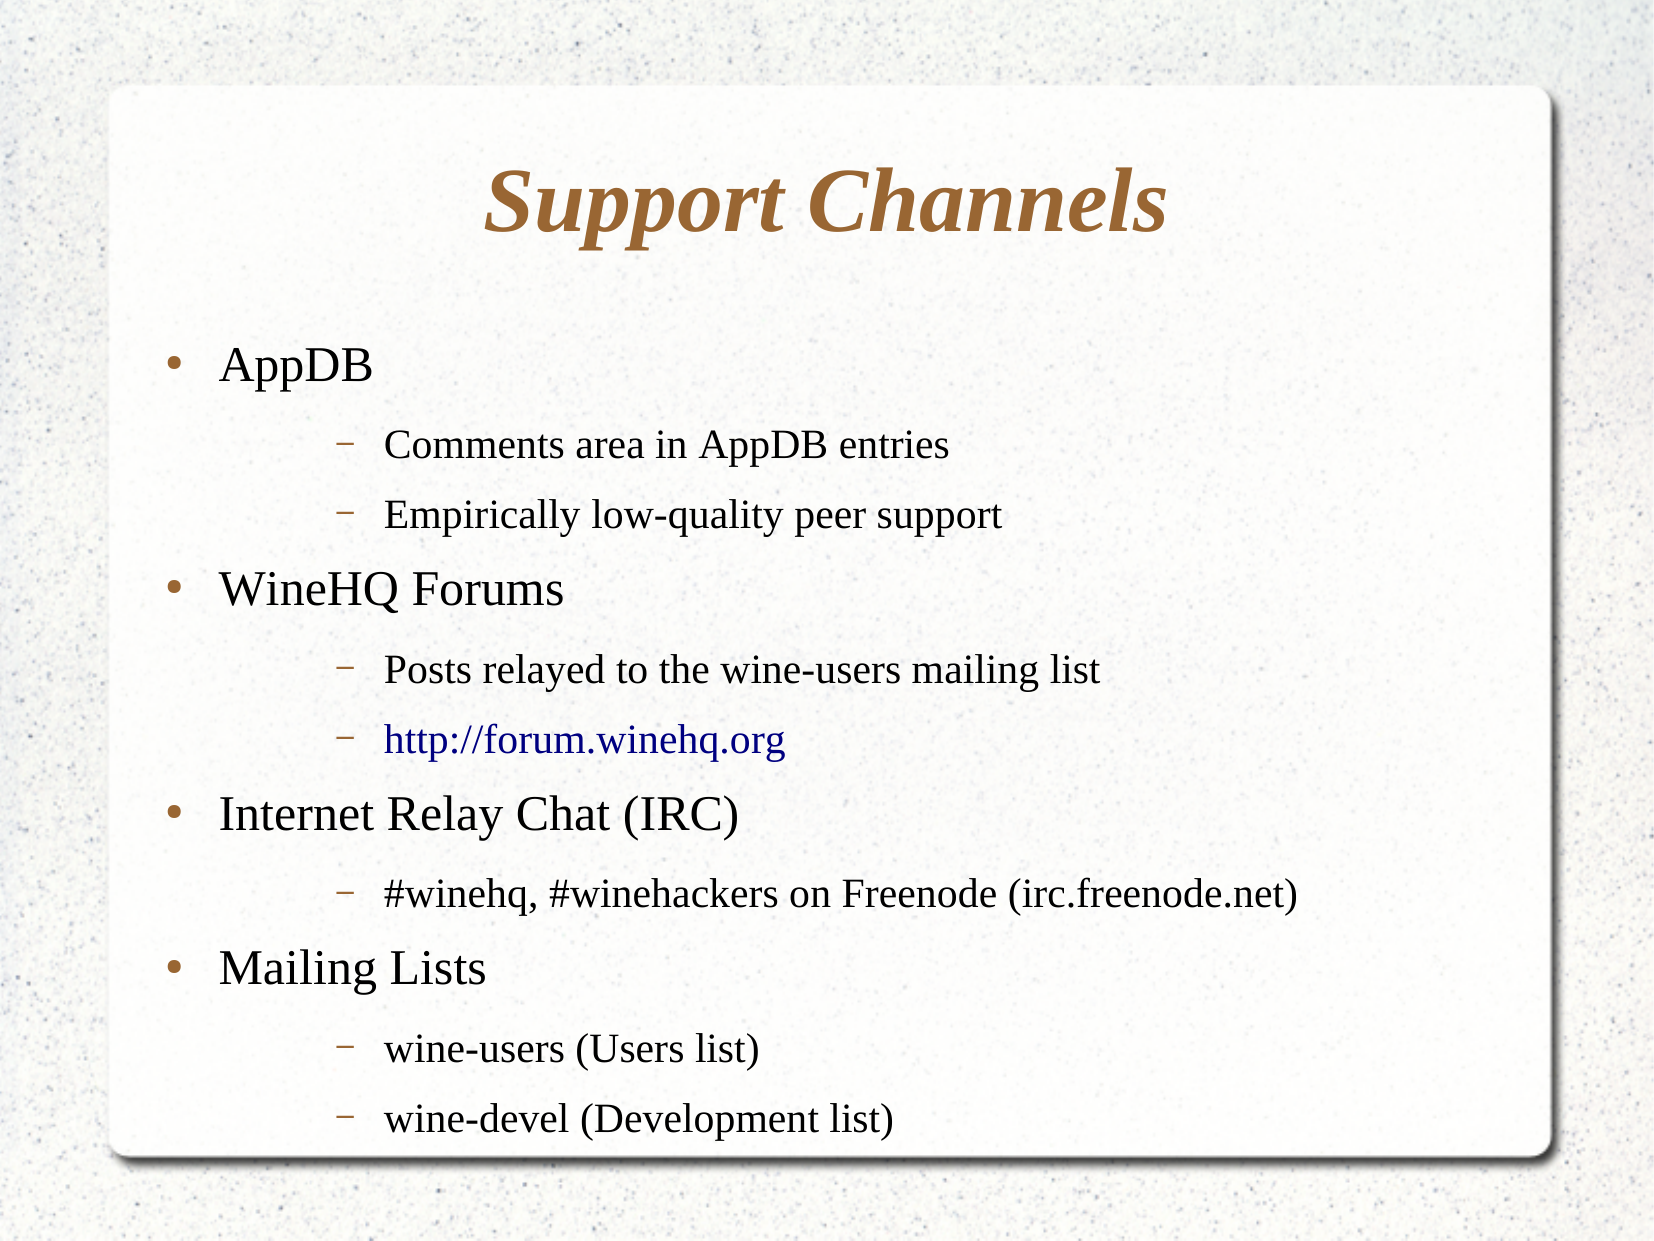

# Support Channels
AppDB
Comments area in AppDB entries
Empirically low-quality peer support
WineHQ Forums
Posts relayed to the wine-users mailing list
http://forum.winehq.org
Internet Relay Chat (IRC)
#winehq, #winehackers on Freenode (irc.freenode.net)
Mailing Lists
wine-users (Users list)
wine-devel (Development list)